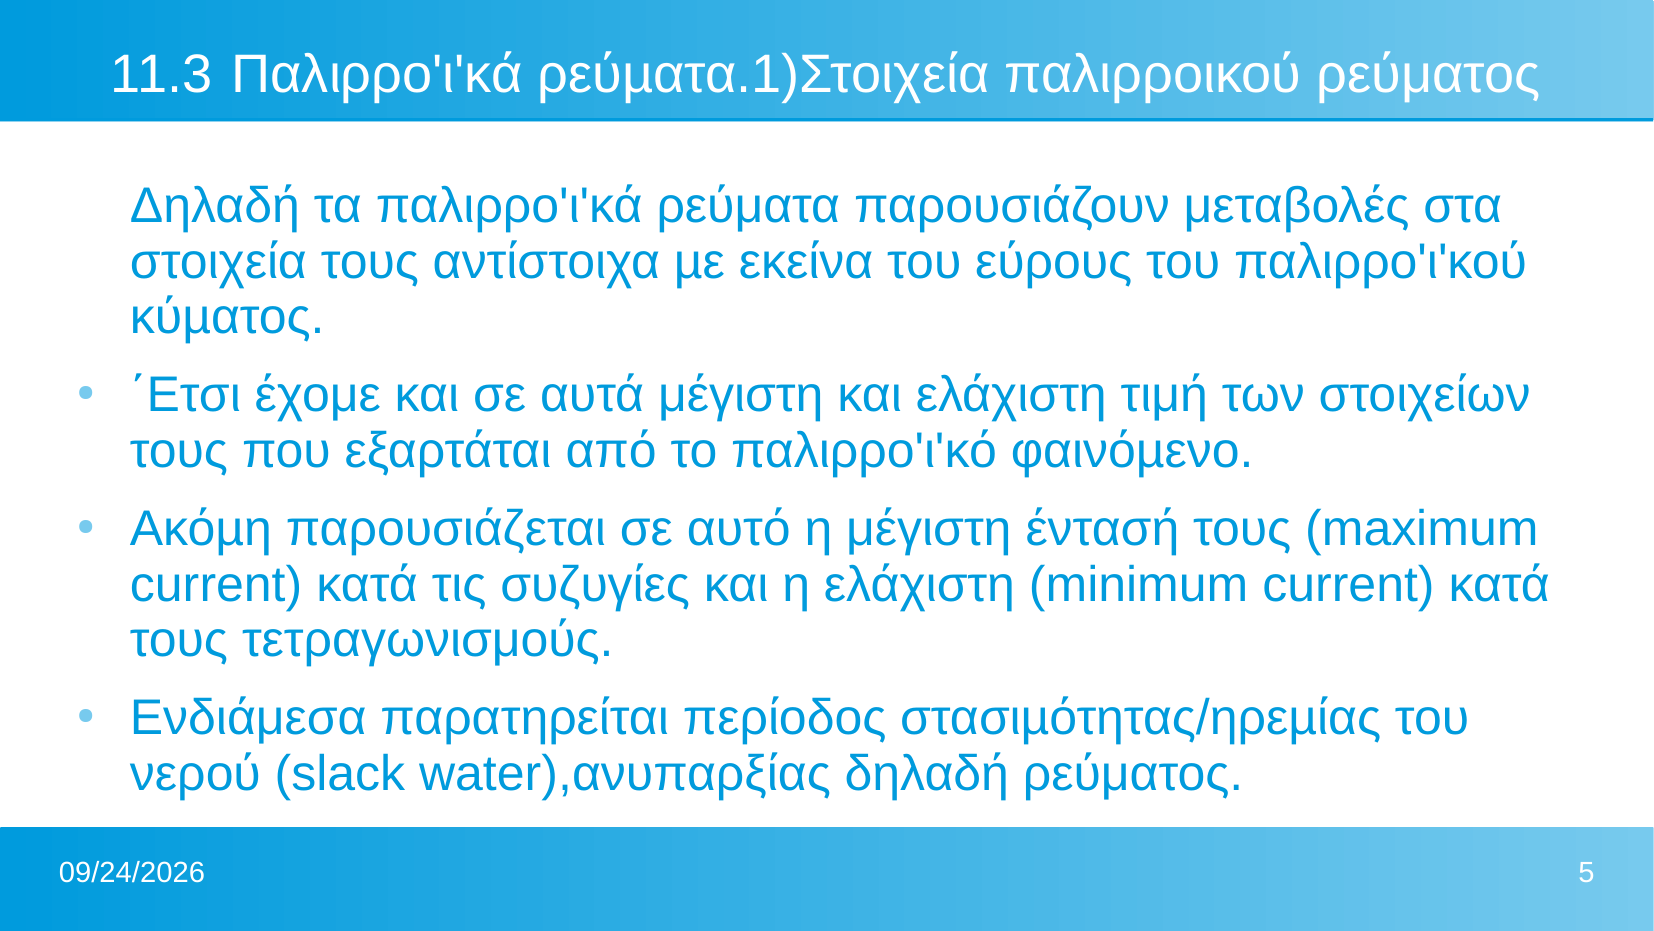

# 11.3 Παλιρρο'ι'κά ρεύµατα.1)Στοιχεία παλιρροικού ρεύματος
Δηλαδή τα παλιρρο'ι'κά ρεύματα παρουσιάζουν μεταβολές στα στοιχεία τους αντίστοιχα µε εκείνα του εύρους του παλιρρο'ι'κού κύµατος.
΄Ετσι έχομε και σε αυτά μέγιστη και ελάχιστη τιμή των στοιχείων τους που εξαρτάται από το παλιρρο'ι'κό φαινόµενο.
Ακόµη παρουσιάζεται σε αυτό η μέγιστη έντασή τους (maximum current) κατά τις συζυγίες και η ελάχιστη (minimum current) κατά τους τετραγωνισμούς.
Ενδιάμεσα παρατηρείται περίοδος στασιµότητας/ηρεµίας του νερού (slack water),ανυπαρξίας δηλαδή ρεύματος.
5